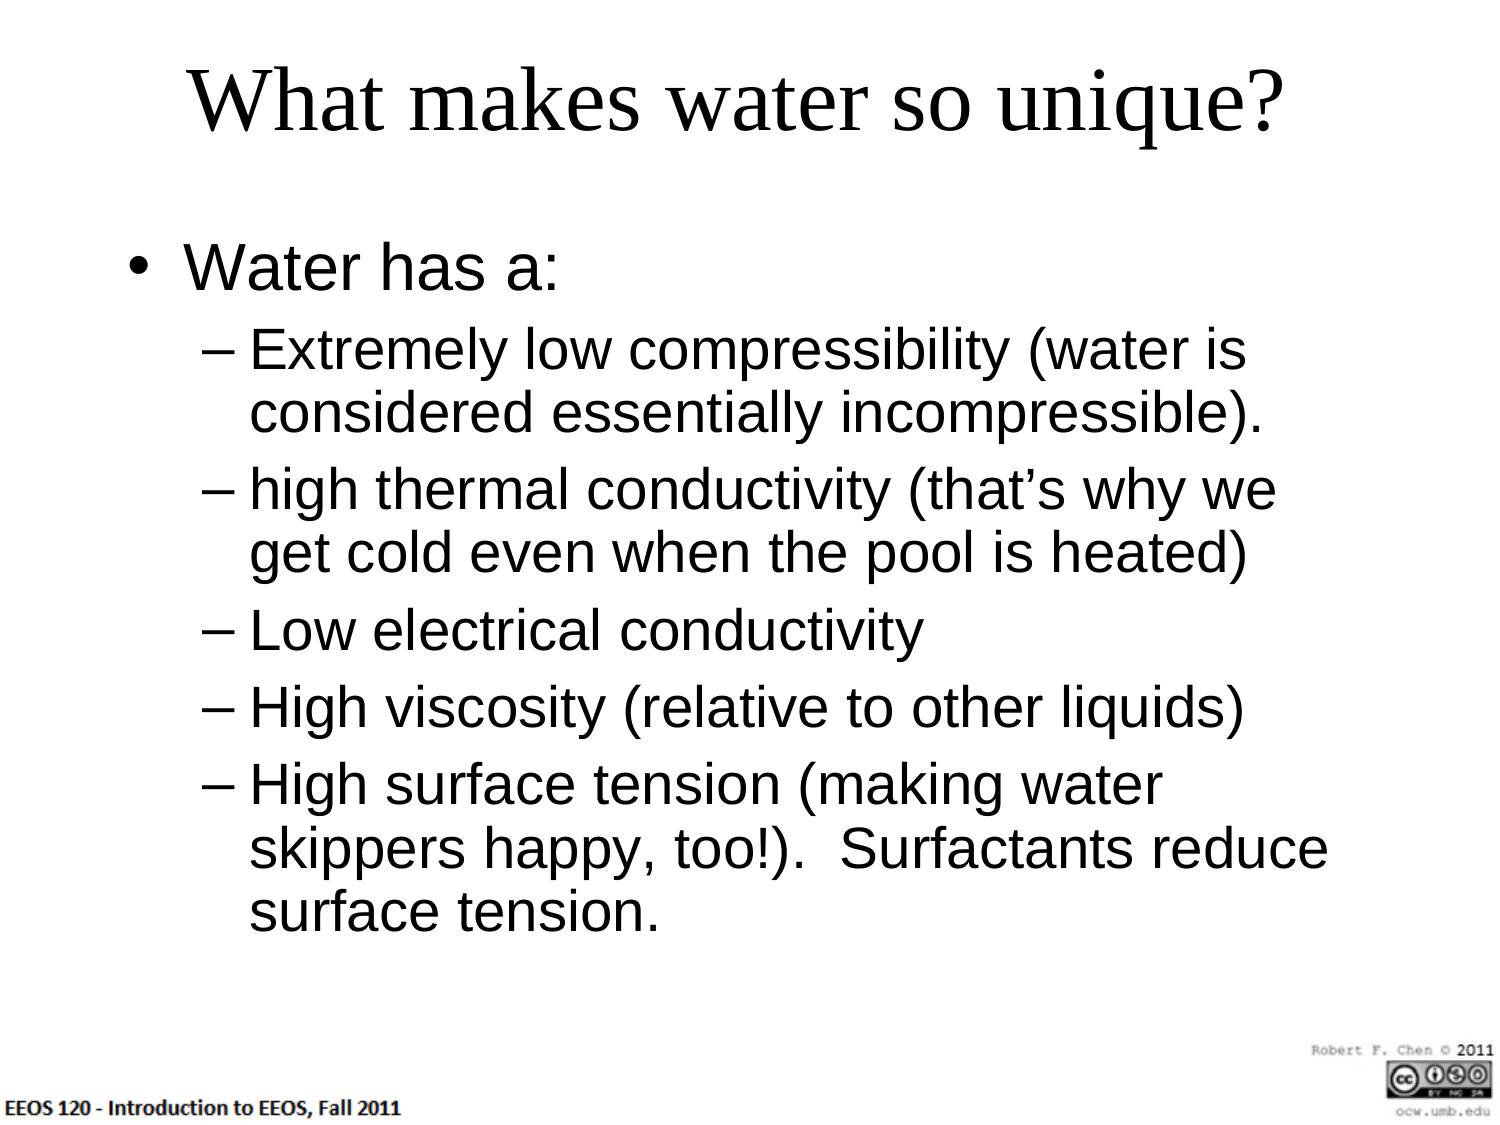

# What makes water so unique?
Water has a:
Extremely low compressibility (water is considered essentially incompressible).
high thermal conductivity (that’s why we get cold even when the pool is heated)
Low electrical conductivity
High viscosity (relative to other liquids)
High surface tension (making water skippers happy, too!). Surfactants reduce surface tension.